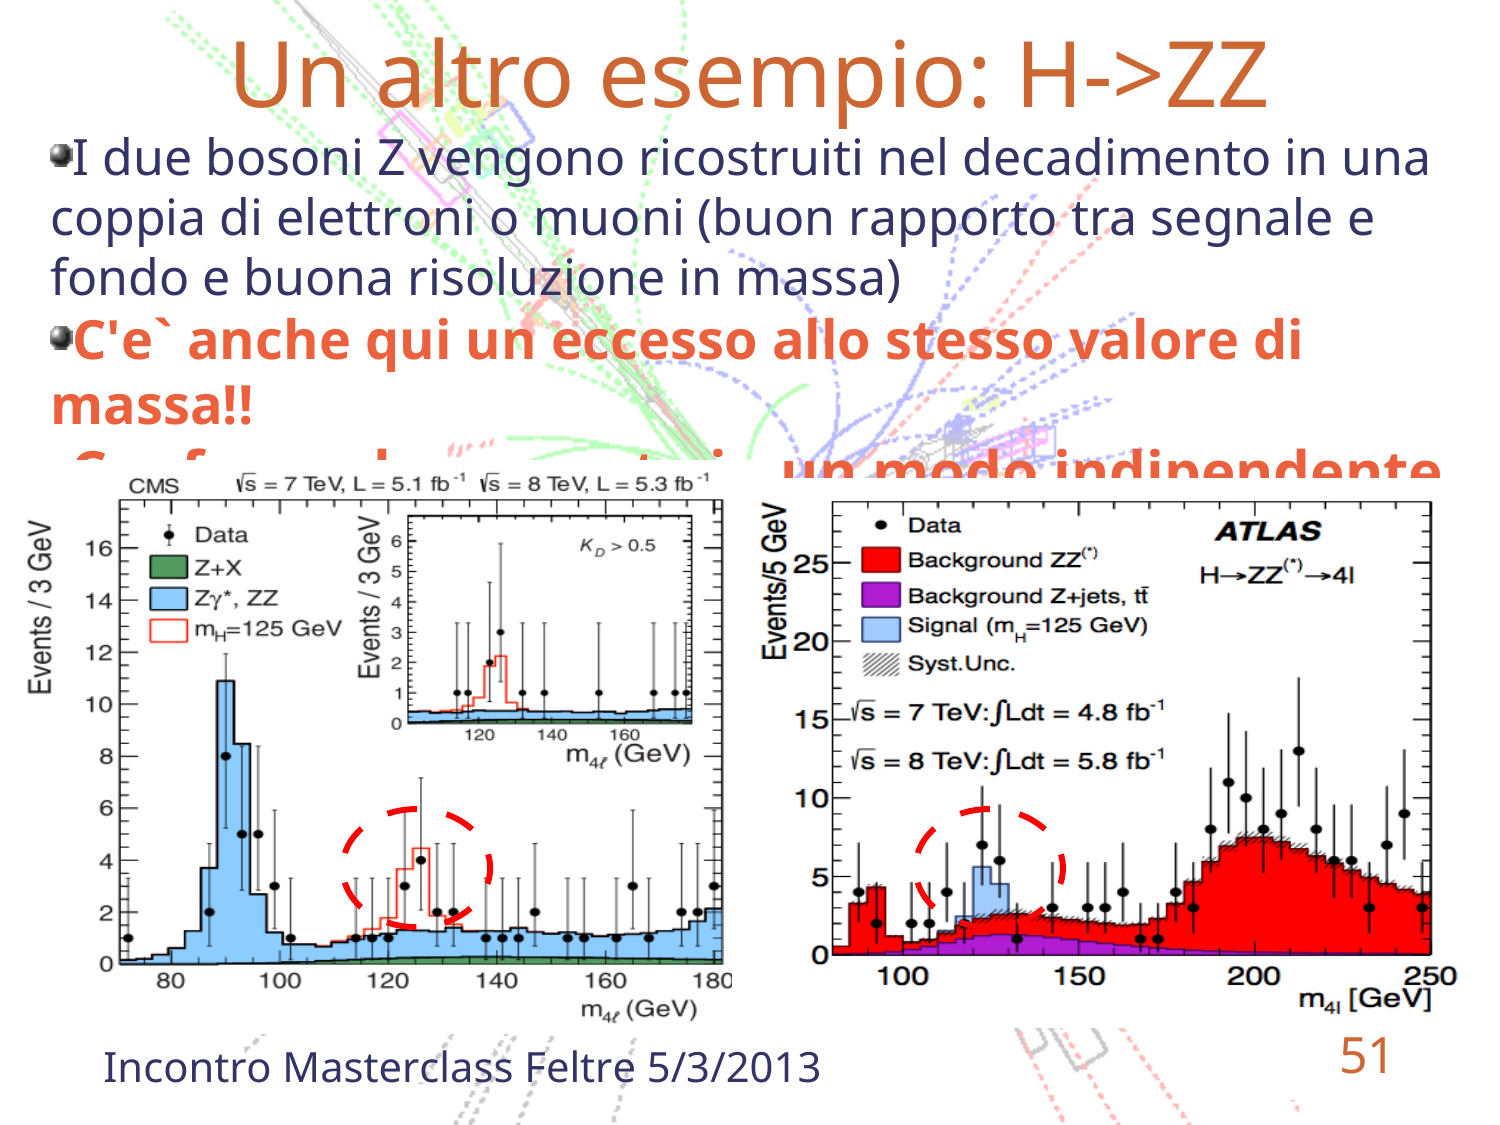

# Un altro esempio: H->ZZ
I due bosoni Z vengono ricostruiti nel decadimento in una coppia di elettroni o muoni (buon rapporto tra segnale e fondo e buona risoluzione in massa)
C'e` anche qui un eccesso allo stesso valore di massa!!
Conferma la scoperta in un modo indipendente
51